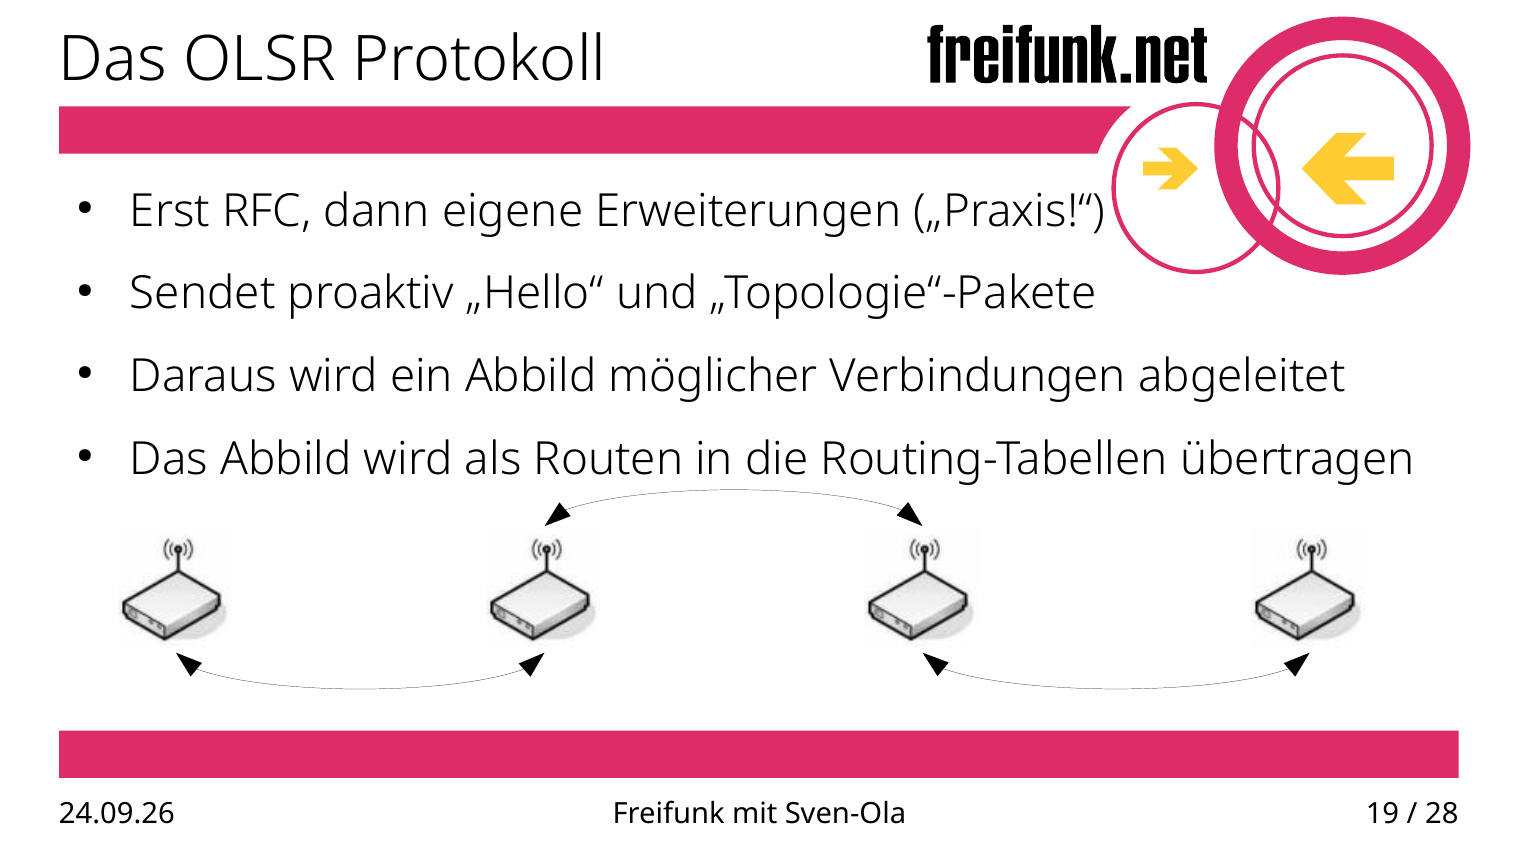

# Das OLSR Protokoll
Erst RFC, dann eigene Erweiterungen („Praxis!“)
Sendet proaktiv „Hello“ und „Topologie“-Pakete
Daraus wird ein Abbild möglicher Verbindungen abgeleitet
Das Abbild wird als Routen in die Routing-Tabellen übertragen
Freifunk mit Sven-Ola
19